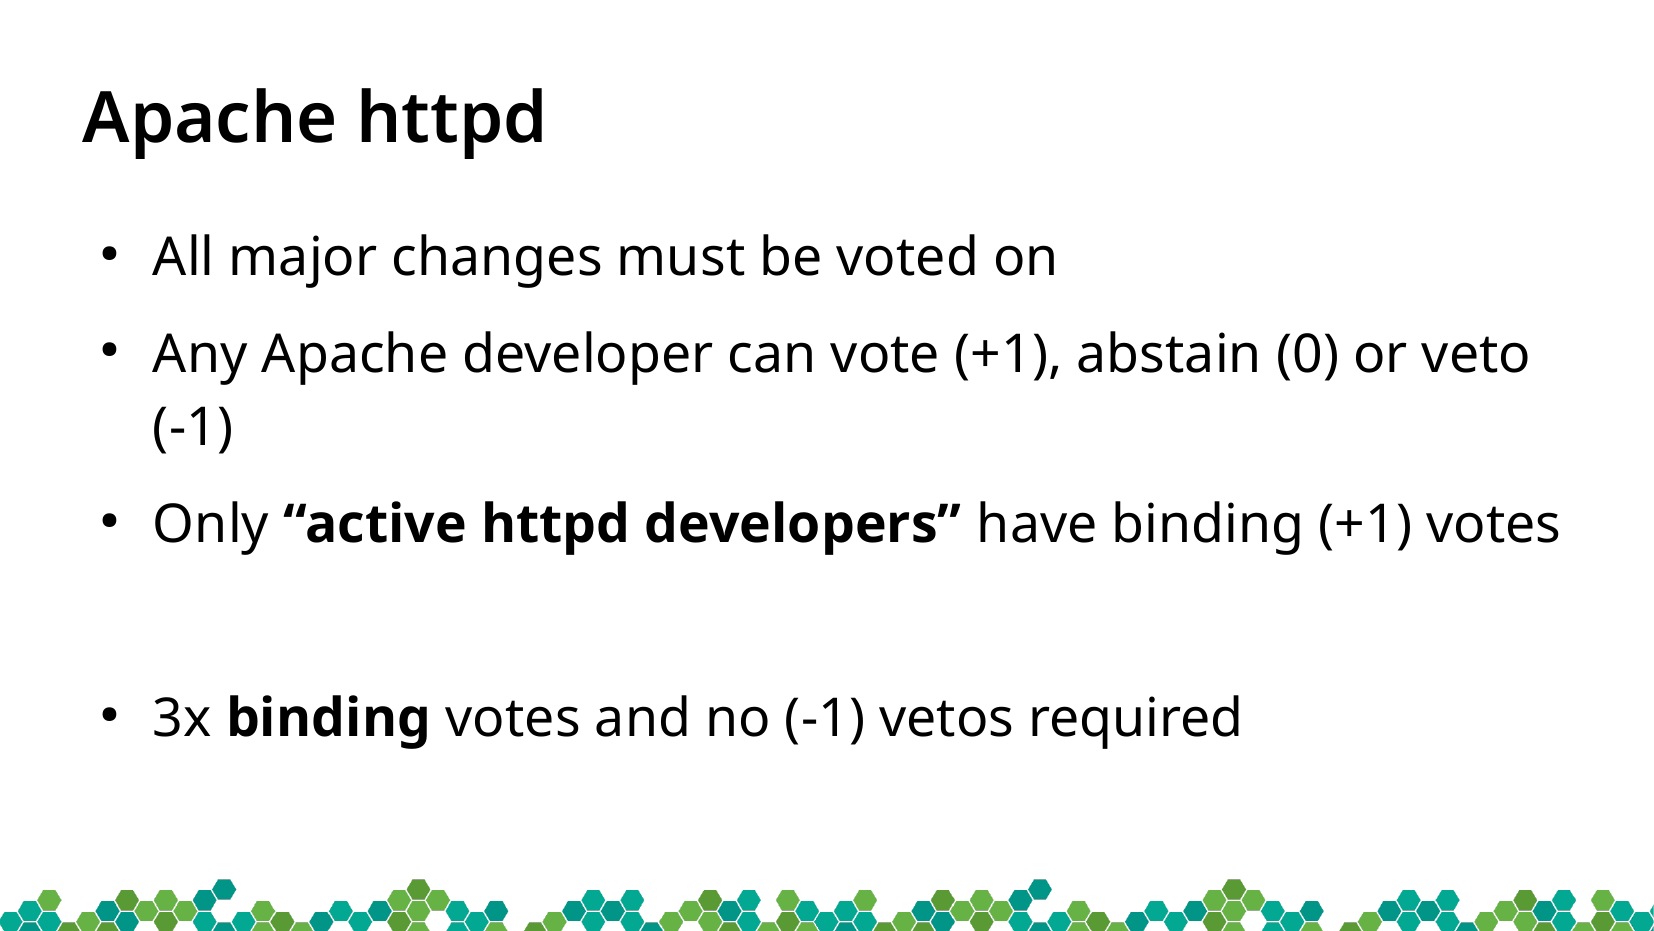

# Apache httpd
All major changes must be voted on
Any Apache developer can vote (+1), abstain (0) or veto (-1)
Only “active httpd developers” have binding (+1) votes
3x binding votes and no (-1) vetos required